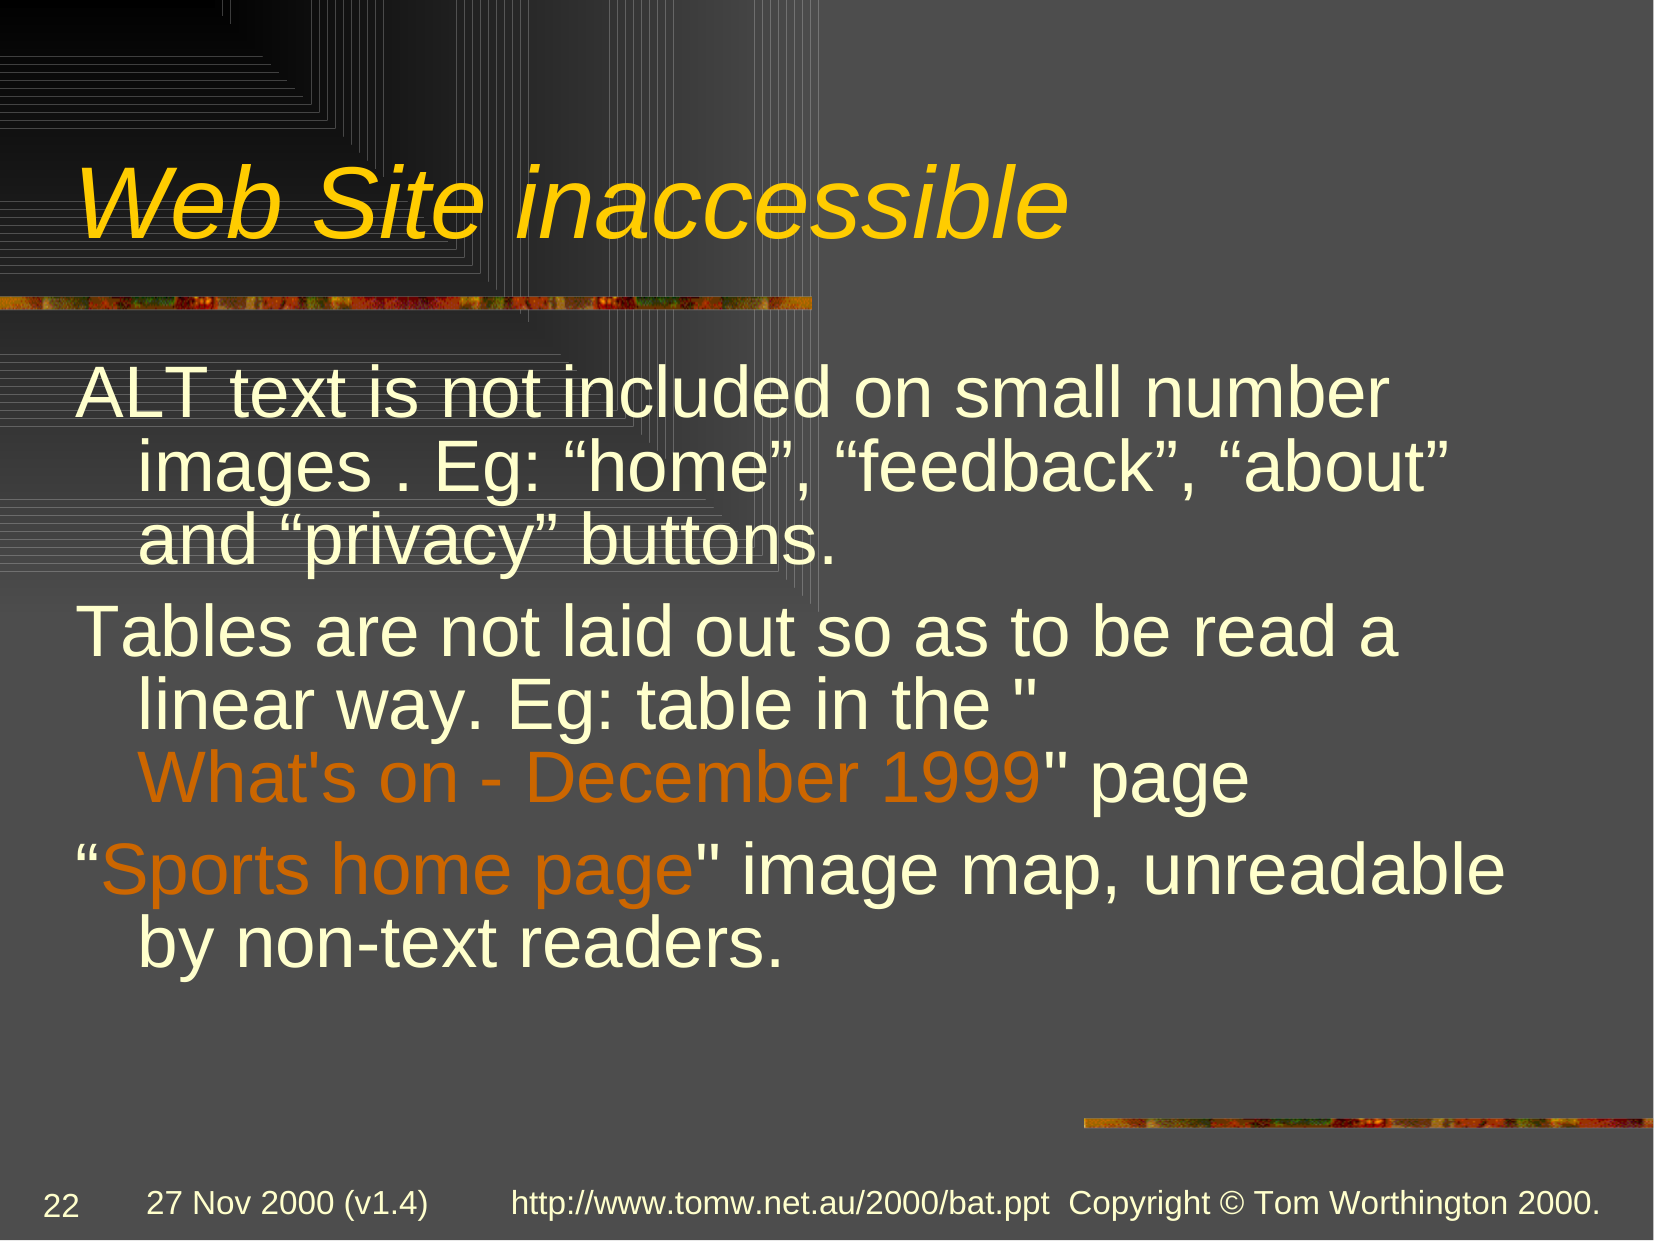

# Web Site inaccessible
ALT text is not included on small number images . Eg: “home”, “feedback”, “about” and “privacy” buttons.
Tables are not laid out so as to be read a linear way. Eg: table in the "What's on - December 1999" page
“Sports home page" image map, unreadable by non-text readers.
27 Nov 2000 (v1.4)
http://www.tomw.net.au/2000/bat.ppt Copyright © Tom Worthington 2000.
22